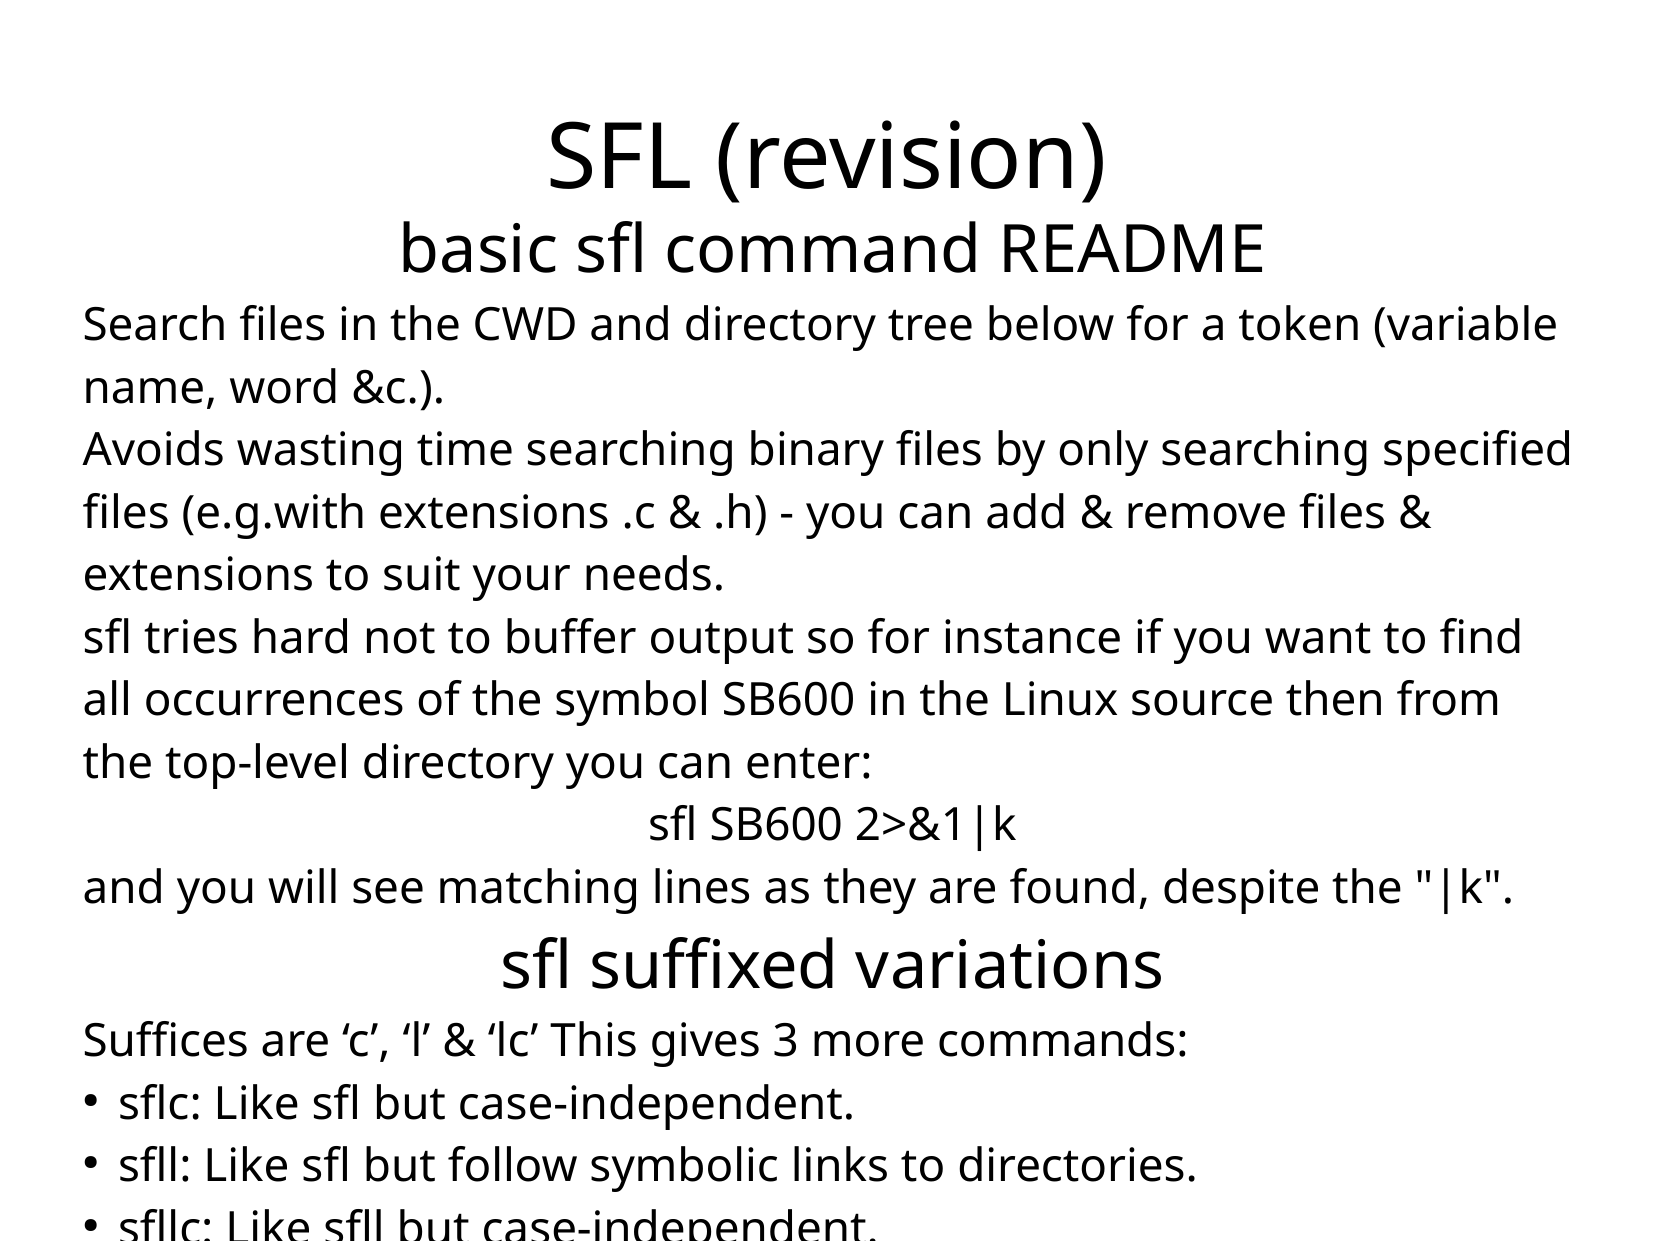

# SFL (revision)
basic sfl command README
Search files in the CWD and directory tree below for a token (variable name, word &c.).
Avoids wasting time searching binary files by only searching specified files (e.g.with extensions .c & .h) - you can add & remove files & extensions to suit your needs.
sfl tries hard not to buffer output so for instance if you want to find all occurrences of the symbol SB600 in the Linux source then from the top-level directory you can enter:
sfl SB600 2>&1|k
and you will see matching lines as they are found, despite the "|k".
sfl suffixed variations
Suffices are ‘c’, ‘l’ & ‘lc’ This gives 3 more commands:
sflc: Like sfl but case-independent.
sfll: Like sfl but follow symbolic links to directories.
sfllc: Like sfll but case-independent.